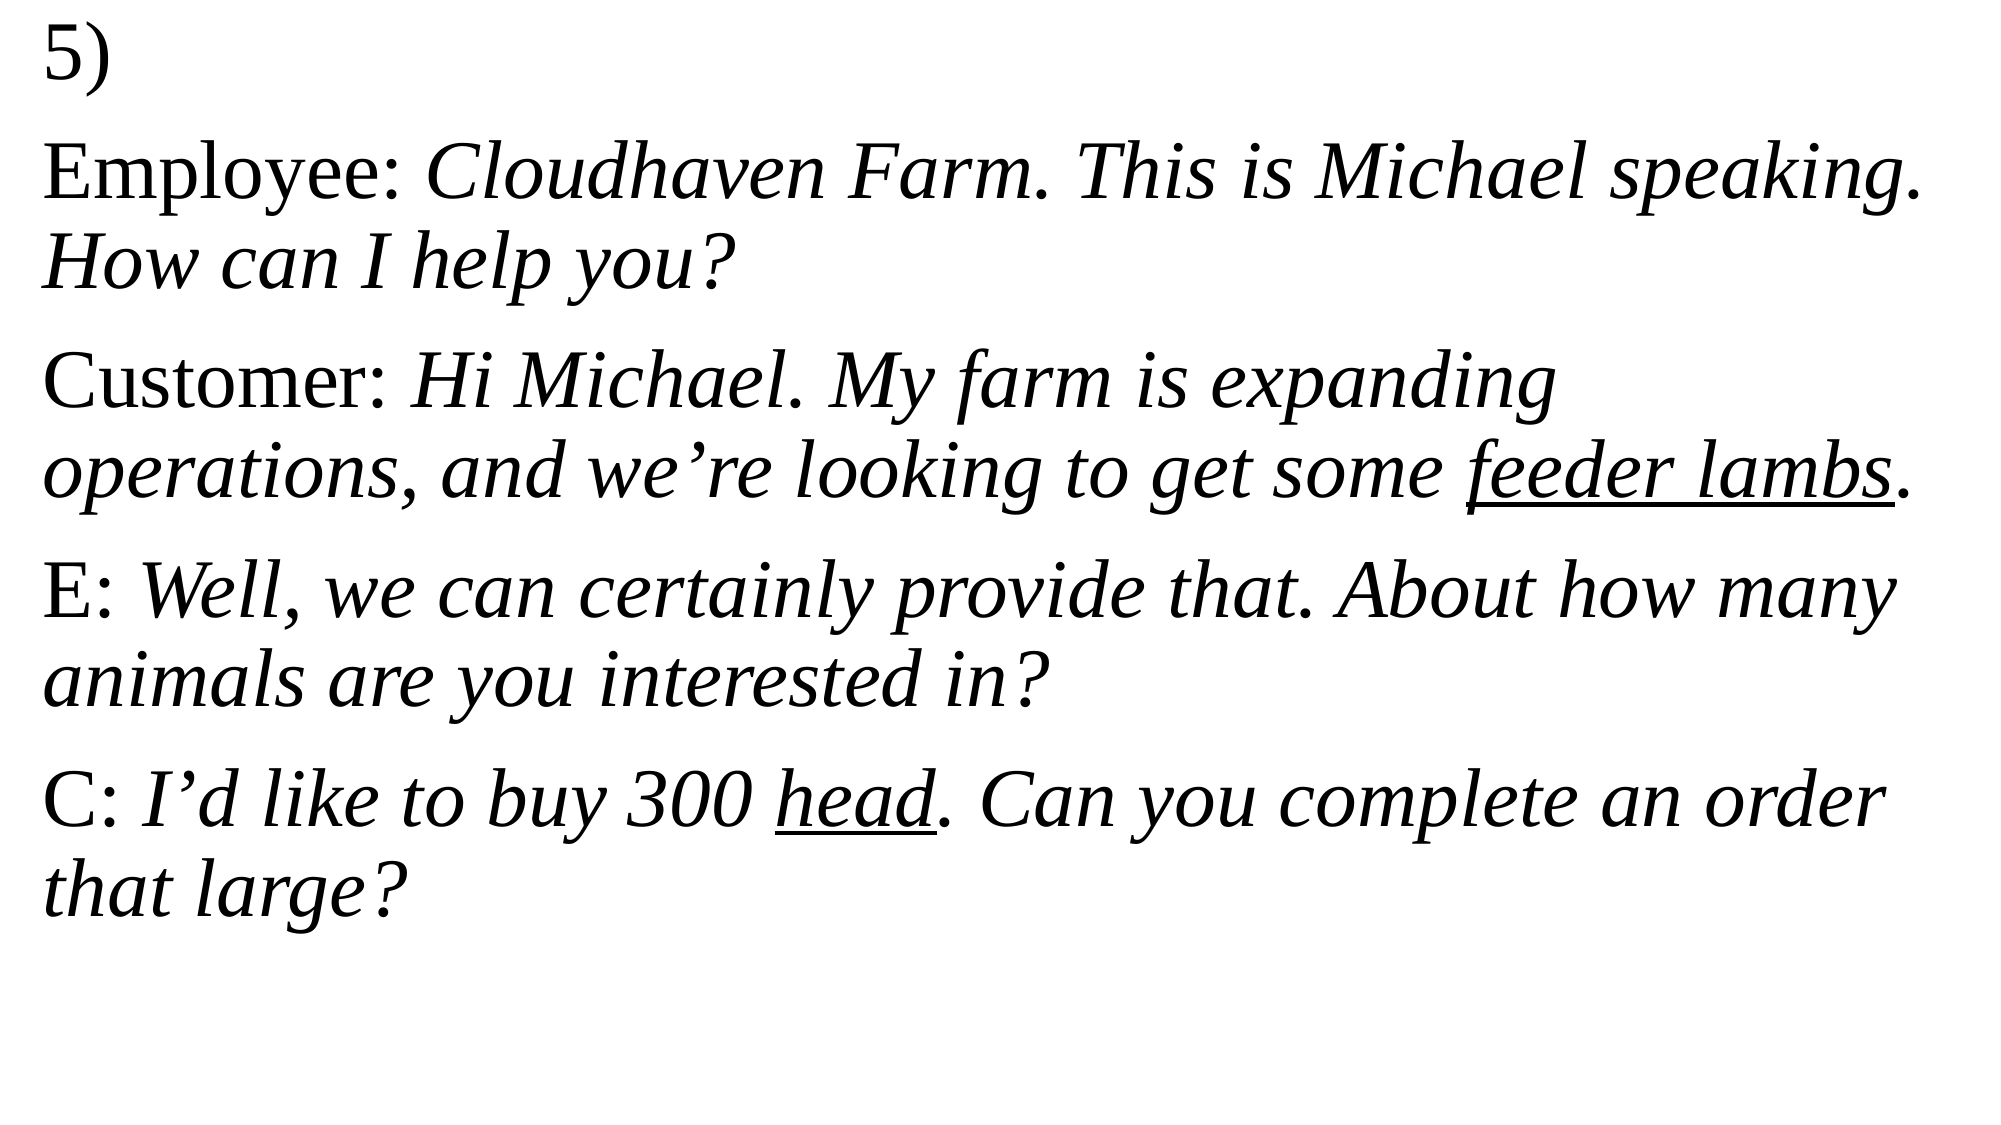

# 5)
Employee: Cloudhaven Farm. This is Michael speaking. How can I help you?
Customer: Hi Michael. My farm is expanding operations, and we’re looking to get some feeder lambs.
E: Well, we can certainly provide that. About how many animals are you interested in?
C: I’d like to buy 300 head. Can you complete an order that large?